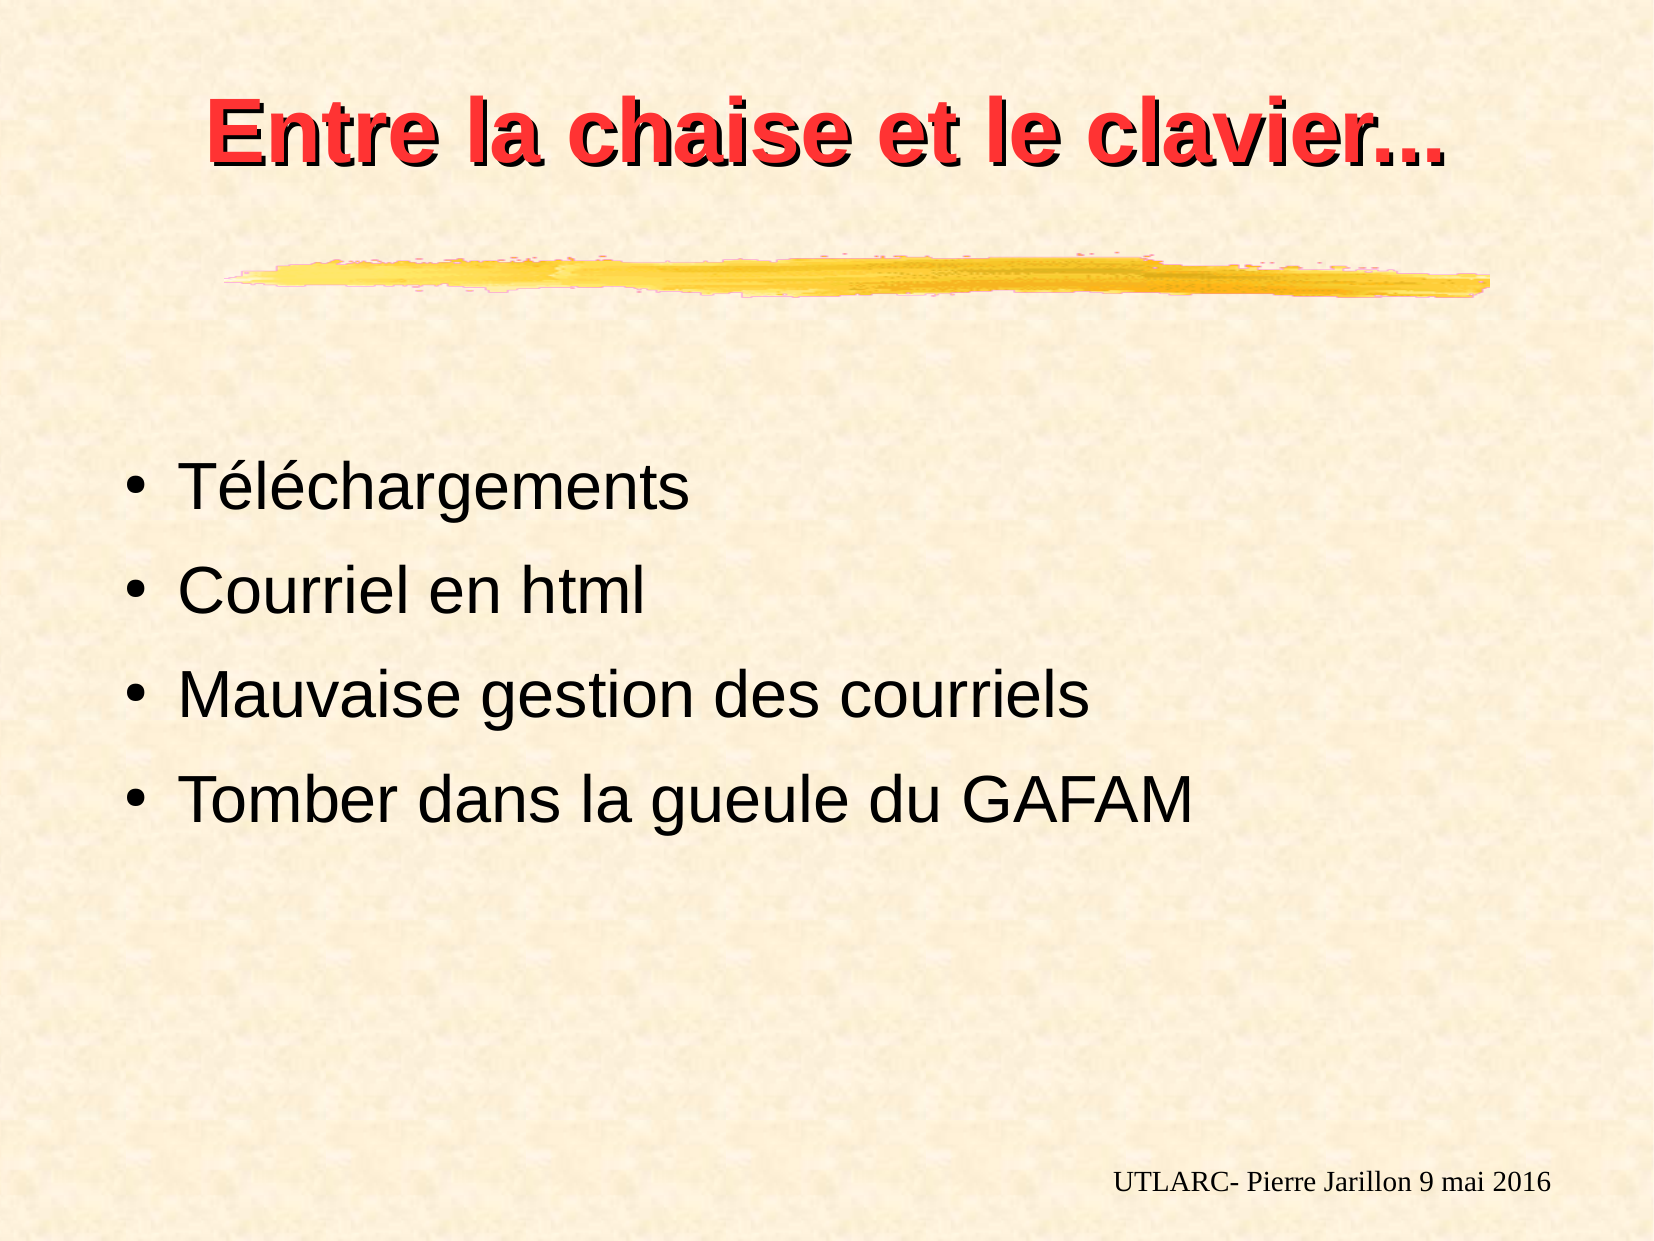

# Entre la chaise et le clavier...
Téléchargements
Courriel en html
Mauvaise gestion des courriels
Tomber dans la gueule du GAFAM
UTLARC- Pierre Jarillon 9 mai 2016